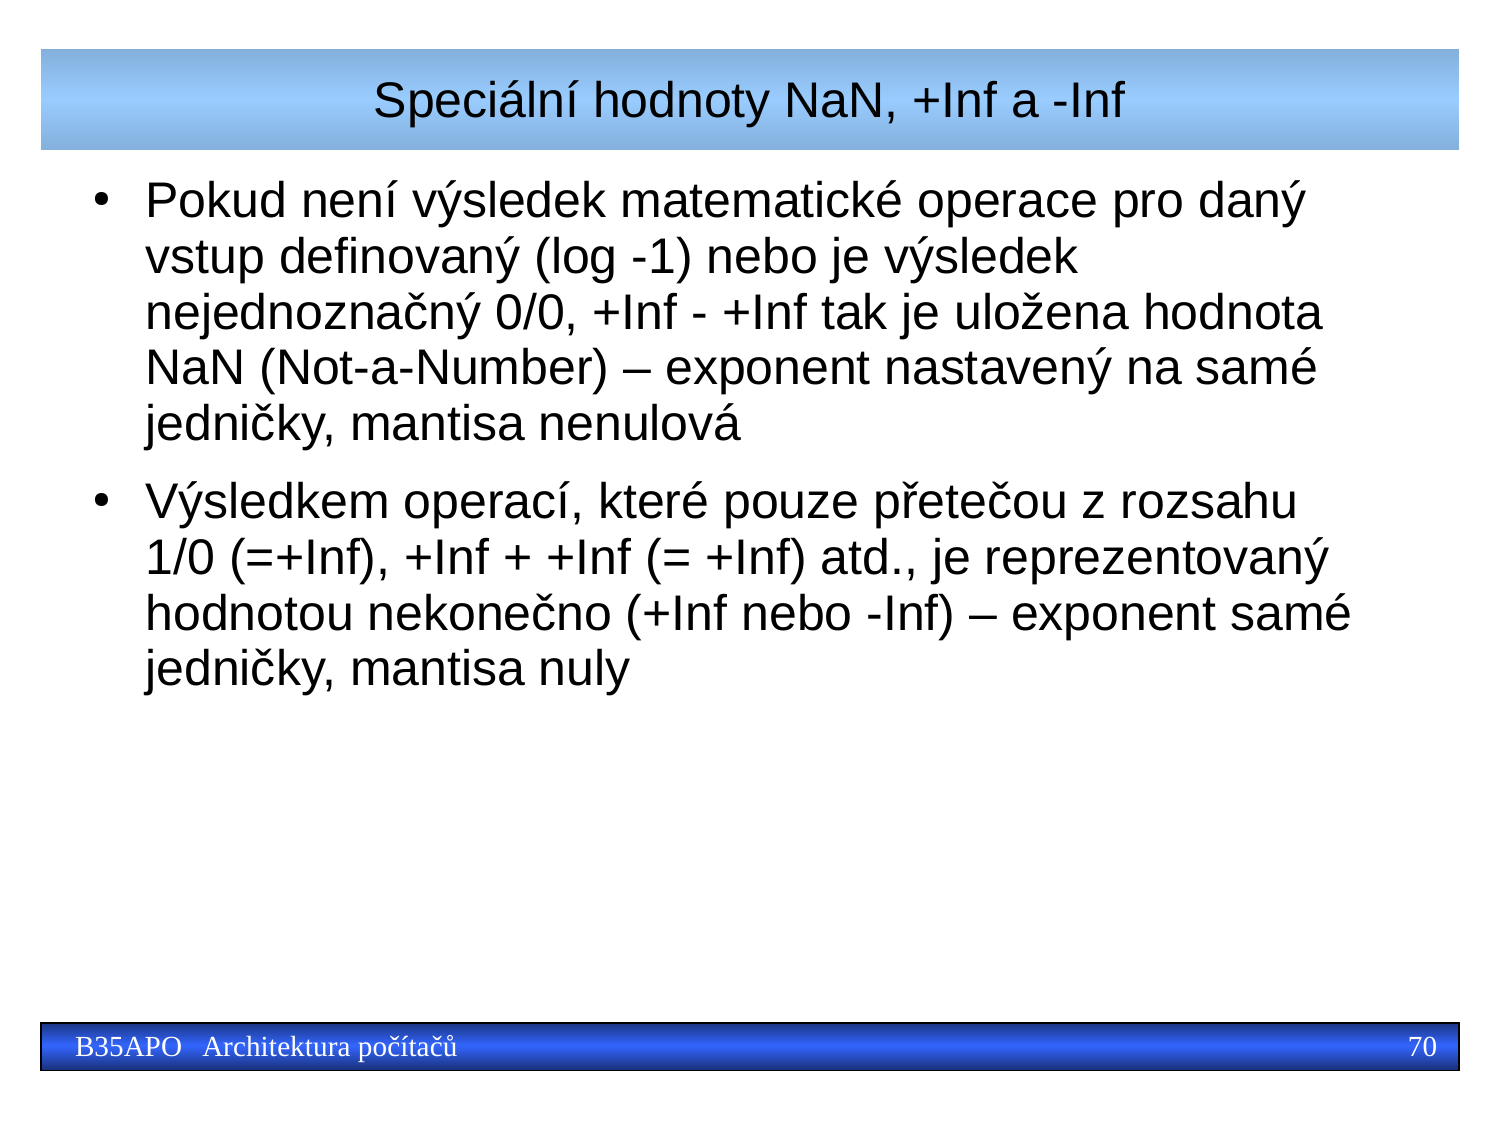

# Speciální hodnoty NaN, +Inf a -Inf
Pokud není výsledek matematické operace pro daný vstup definovaný (log -1) nebo je výsledek nejednoznačný 0/0, +Inf - +Inf tak je uložena hodnota NaN (Not-a-Number) – exponent nastavený na samé jedničky, mantisa nenulová
Výsledkem operací, které pouze přetečou z rozsahu 1/0 (=+Inf), +Inf + +Inf (= +Inf) atd., je reprezentovaný hodnotou nekonečno (+Inf nebo -Inf) – exponent samé jedničky, mantisa nuly
B35APO Architektura počítačů
70